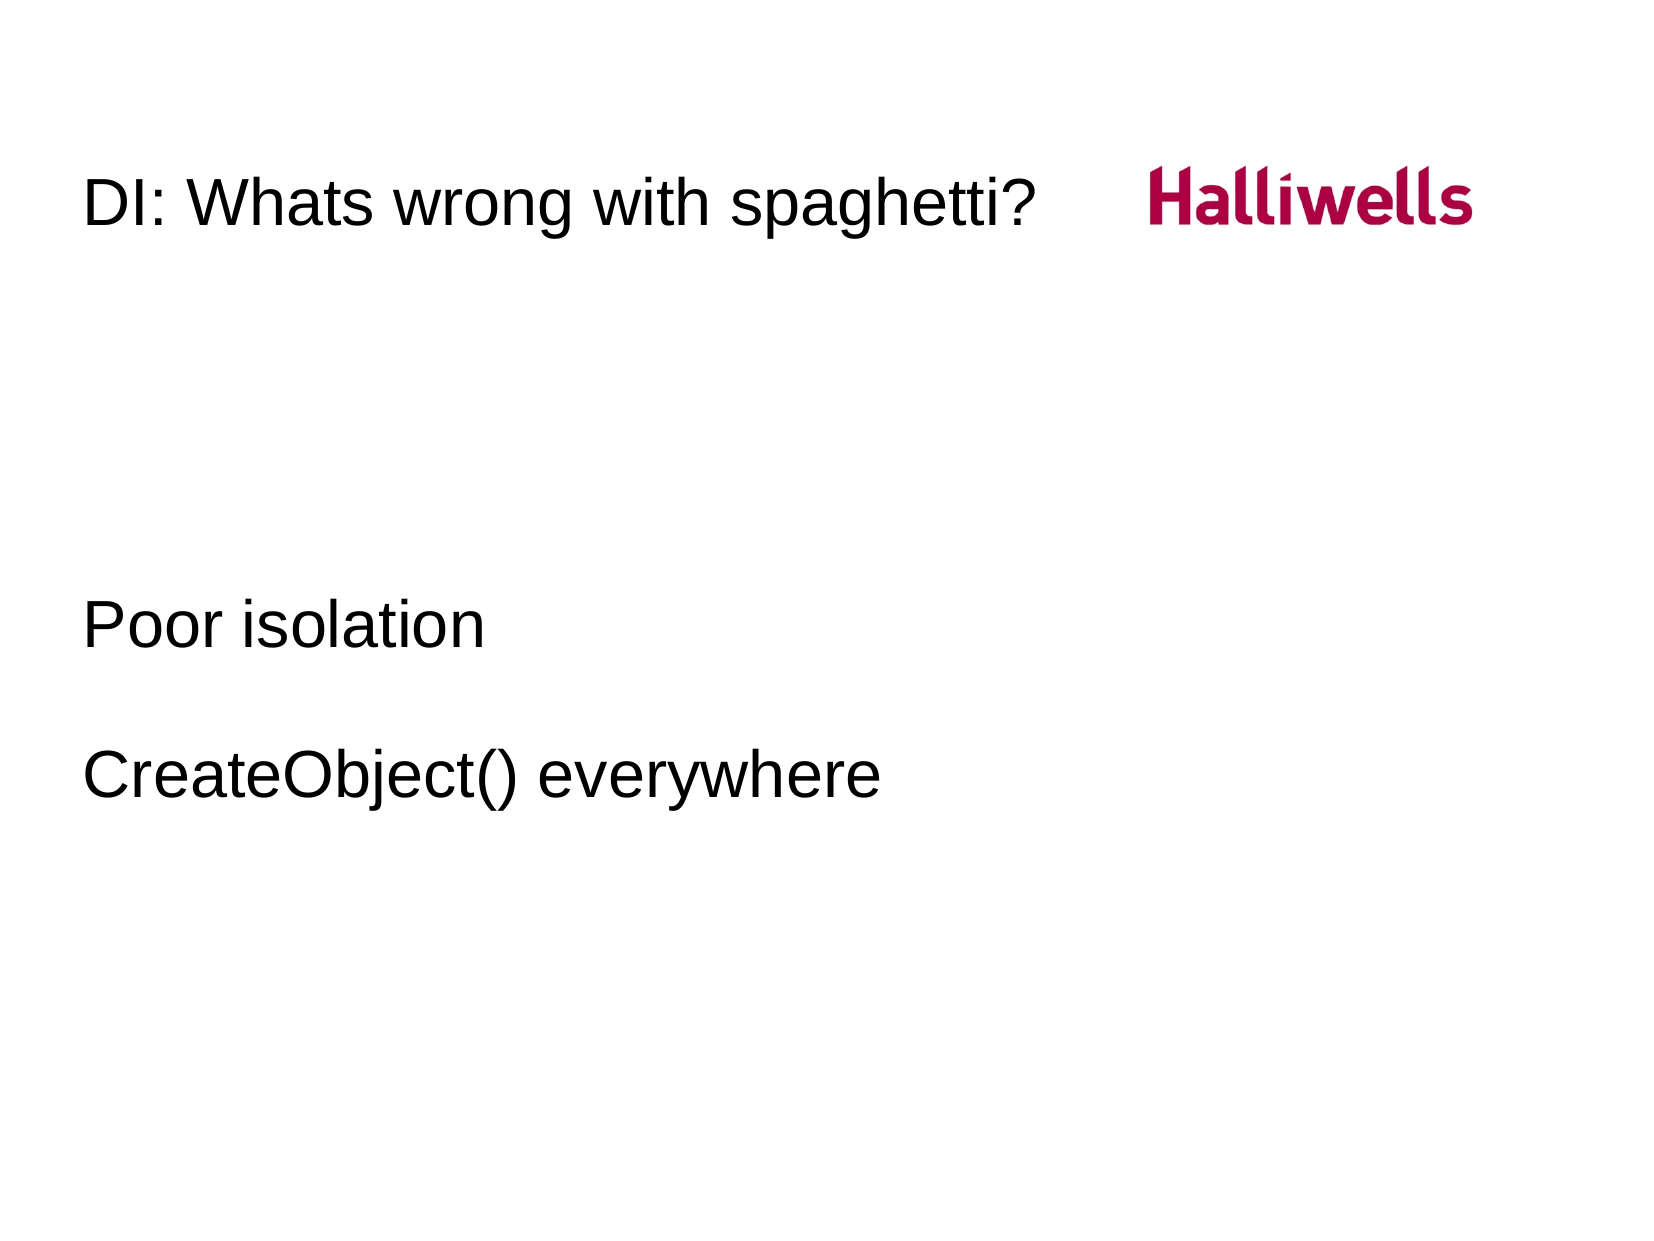

# DI: Whats wrong with spaghetti?
Poor isolation
CreateObject() everywhere